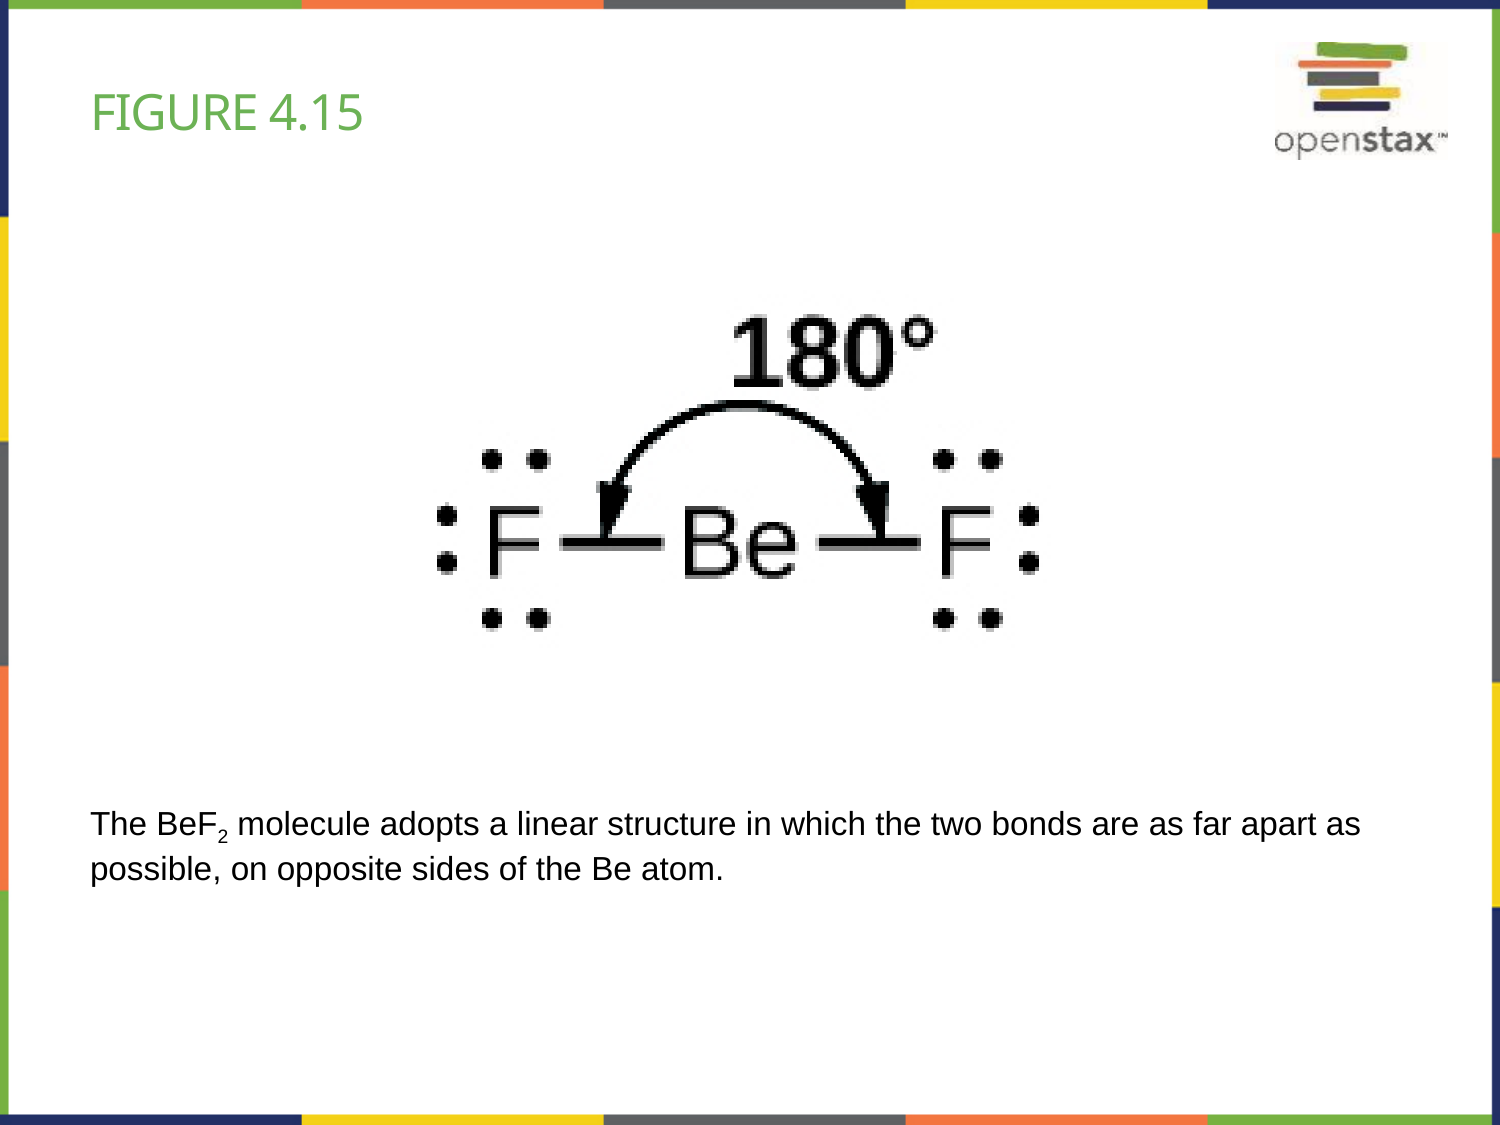

# Figure 4.15
The BeF2 molecule adopts a linear structure in which the two bonds are as far apart as possible, on opposite sides of the Be atom.